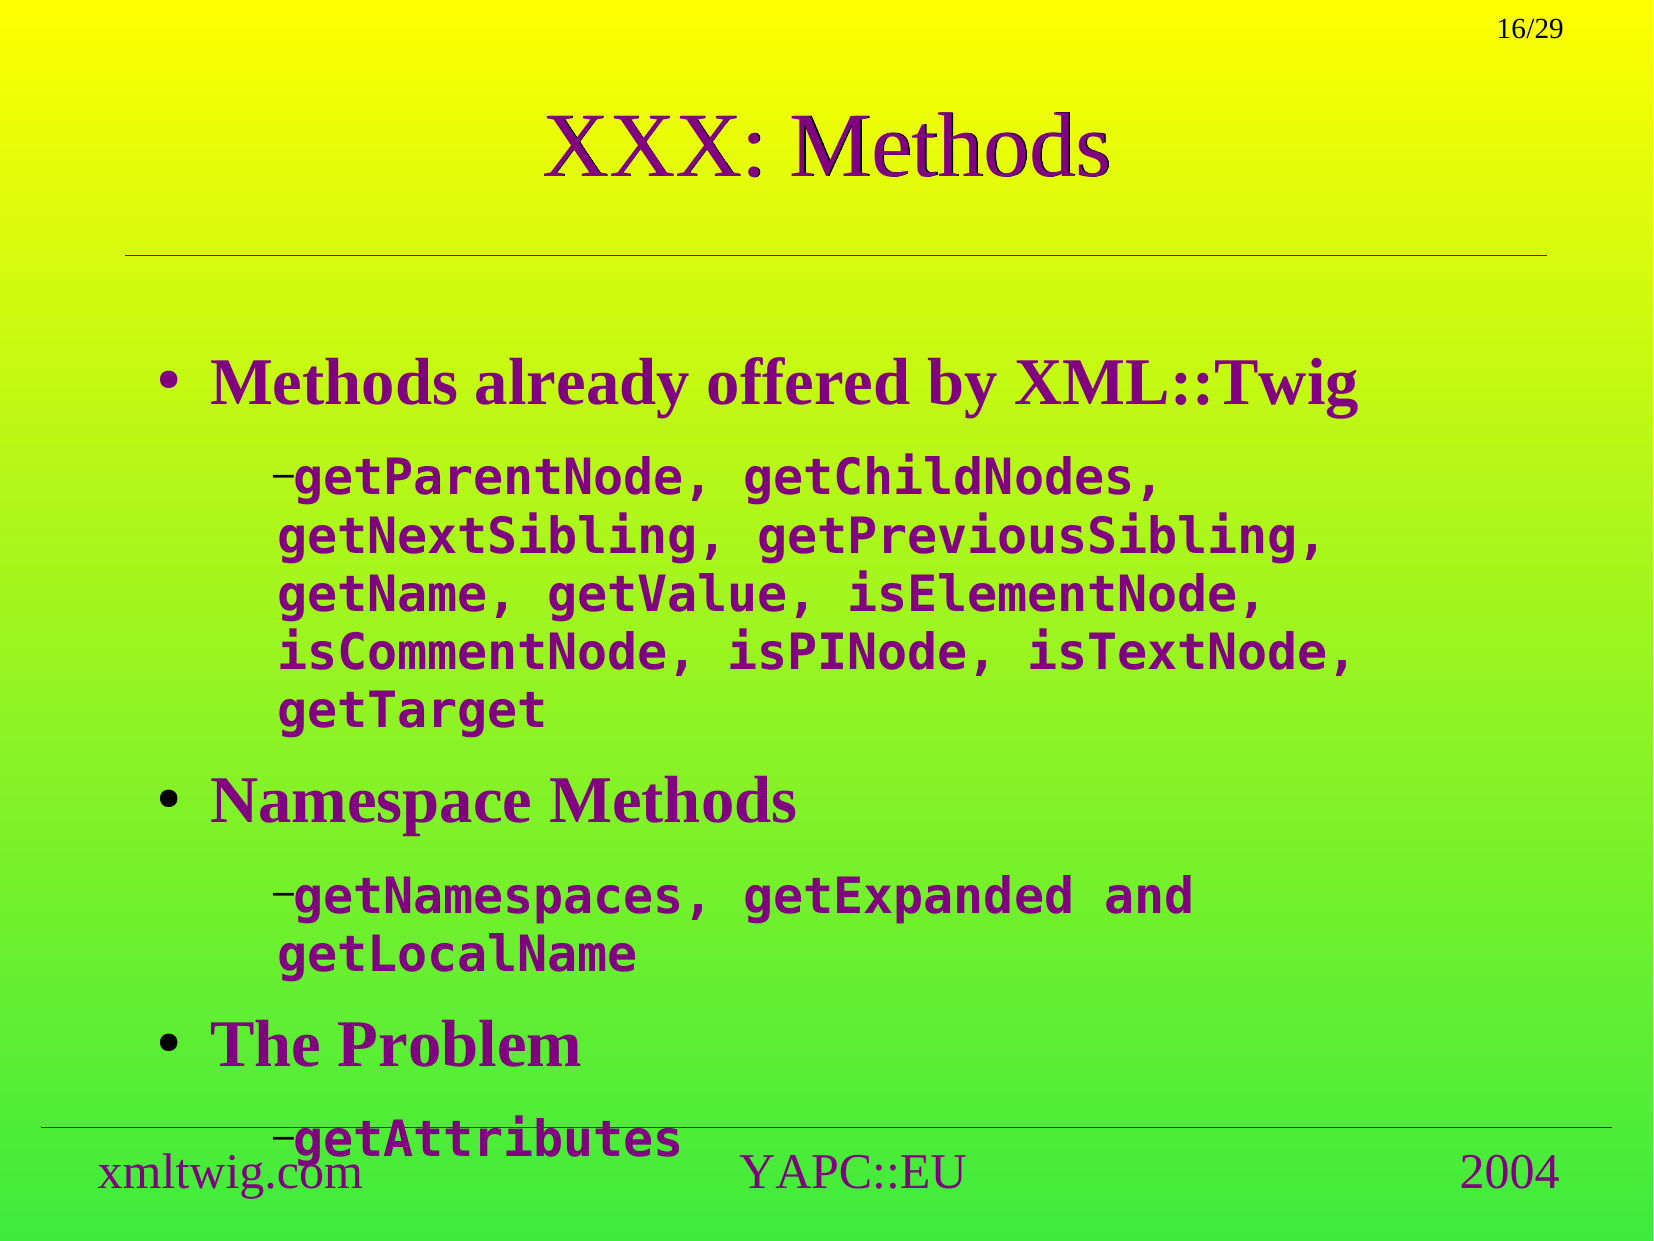

# XXX: Methods
Methods already offered by XML::Twig
getParentNode, getChildNodes, getNextSibling, getPreviousSibling, getName, getValue, isElementNode, isCommentNode, isPINode, isTextNode, getTarget
Namespace Methods
getNamespaces, getExpanded and getLocalName
The Problem
getAttributes